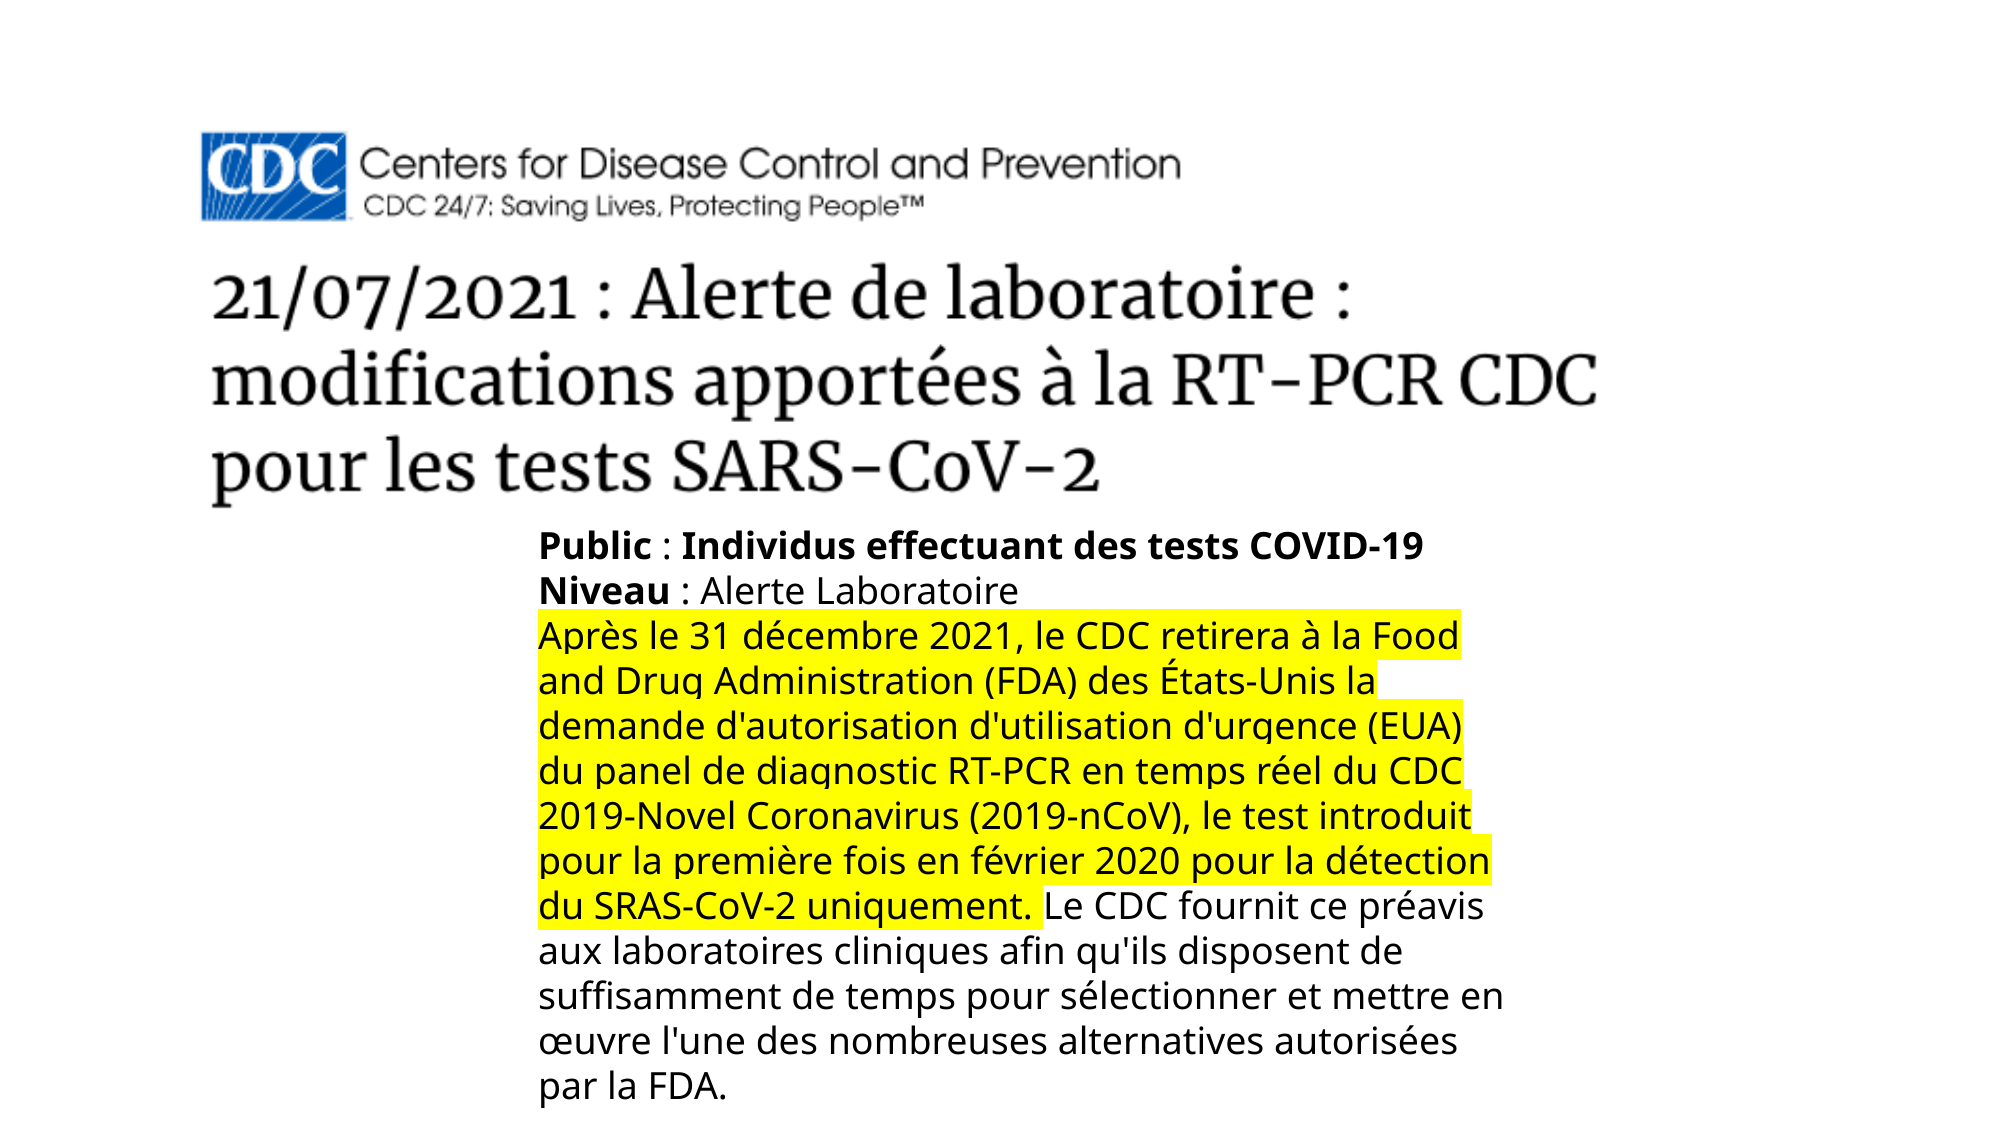

Public : Individus effectuant des tests COVID-19
Niveau : Alerte Laboratoire
Après le 31 décembre 2021, le CDC retirera à la Food and Drug Administration (FDA) des États-Unis la demande d'autorisation d'utilisation d'urgence (EUA) du panel de diagnostic RT-PCR en temps réel du CDC 2019-Novel Coronavirus (2019-nCoV), le test introduit pour la première fois en février 2020 pour la détection du SRAS-CoV-2 uniquement. Le CDC fournit ce préavis aux laboratoires cliniques afin qu'ils disposent de suffisamment de temps pour sélectionner et mettre en œuvre l'une des nombreuses alternatives autorisées par la FDA.